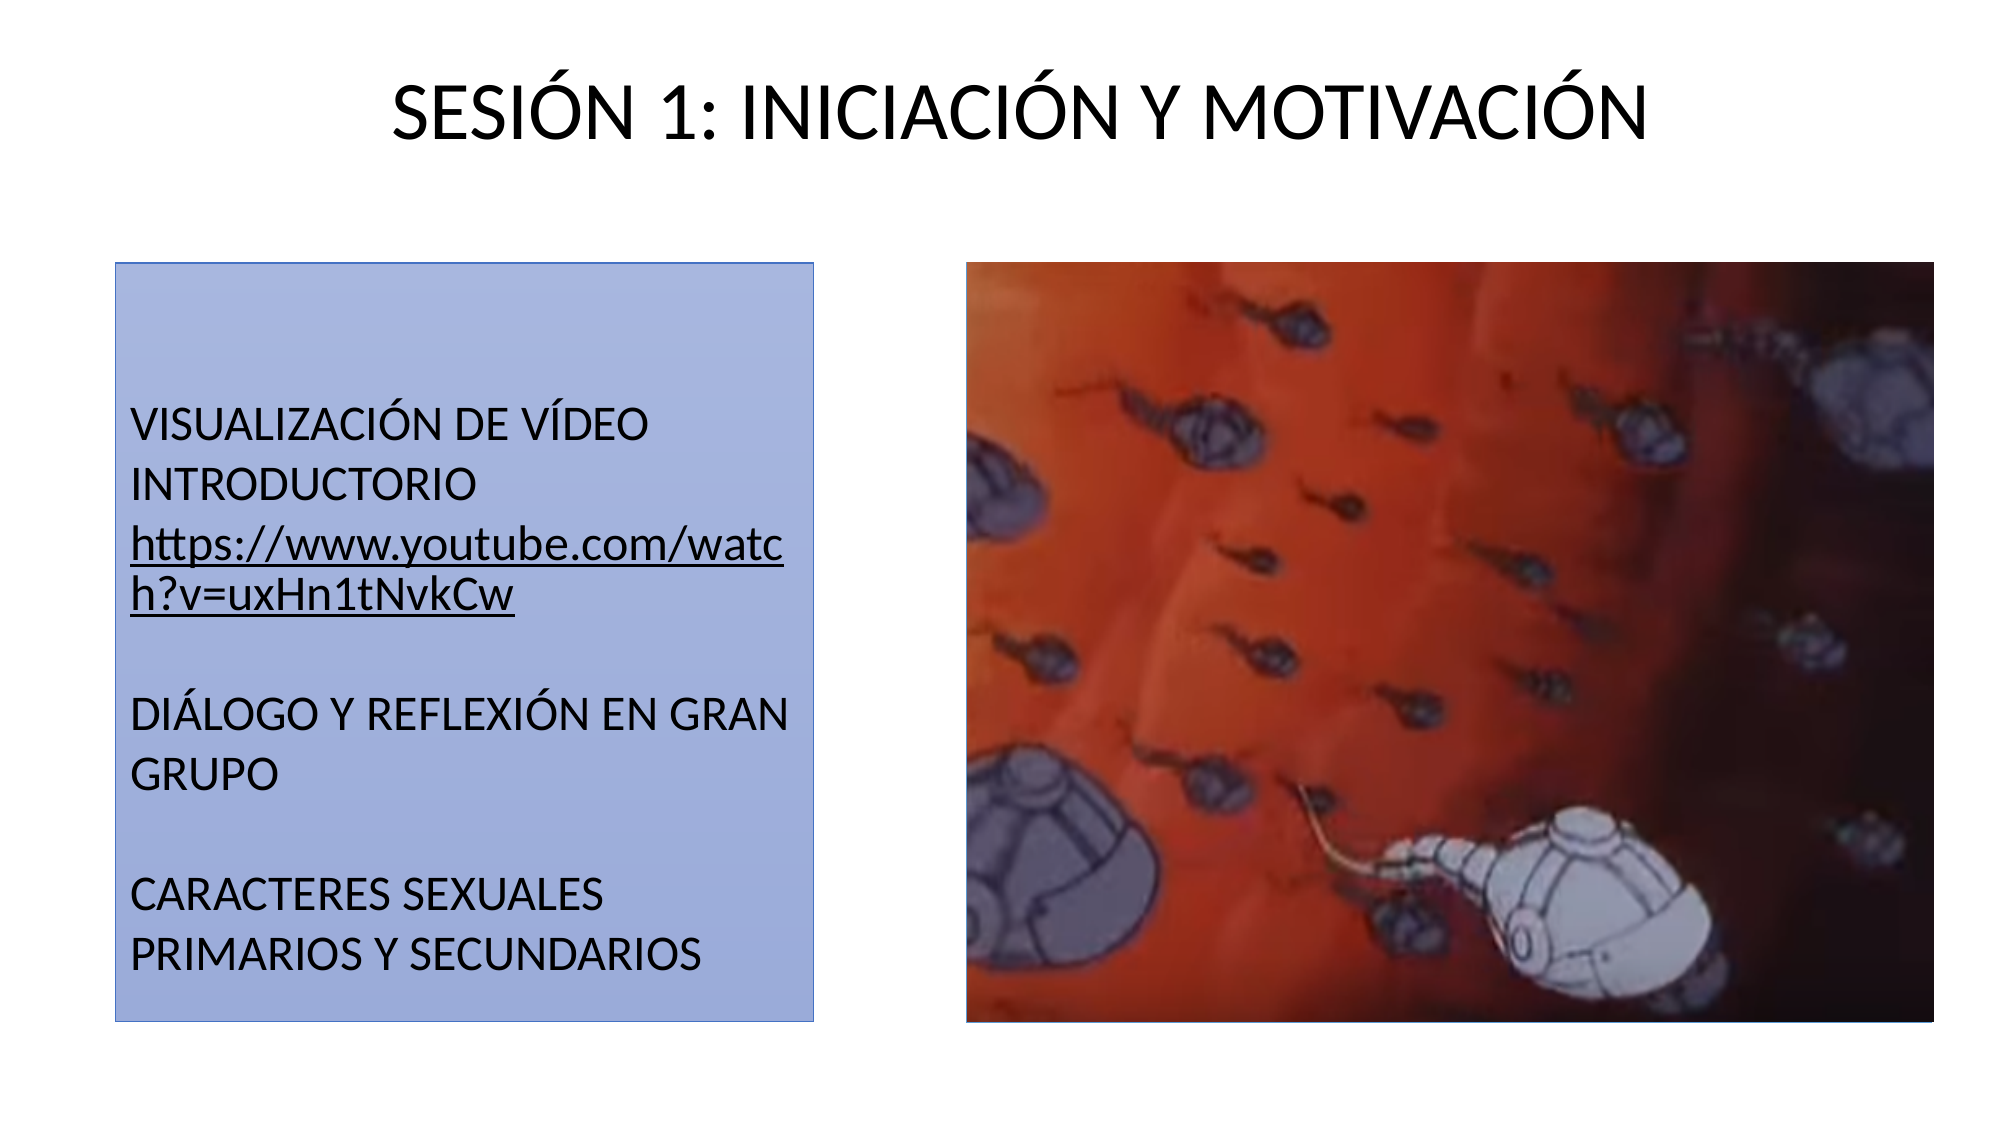

# SESIÓN 1: INICIACIÓN Y MOTIVACIÓN
VISUALIZACIÓN DE VÍDEO INTRODUCTORIO
https://www.youtube.com/watch?v=uxHn1tNvkCw
DIÁLOGO Y REFLEXIÓN EN GRAN GRUPO
CARACTERES SEXUALES PRIMARIOS Y SECUNDARIOS